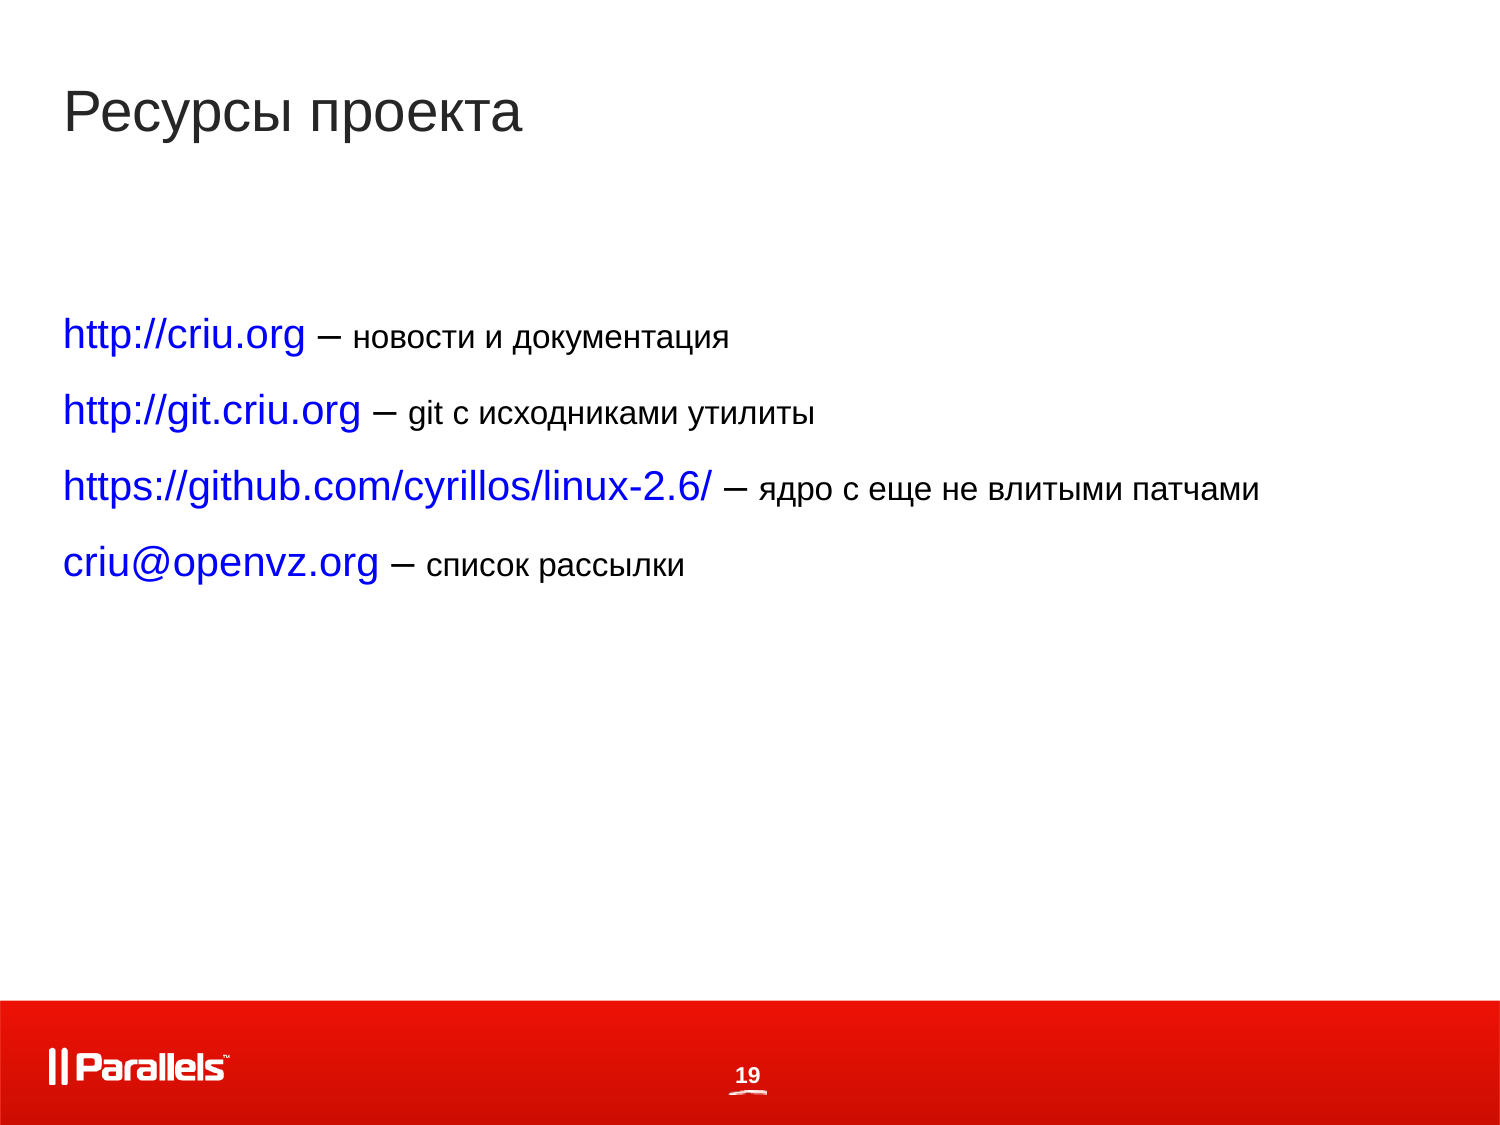

# Ресурсы проекта
http://criu.org – новости и документация
http://git.criu.org – git с исходниками утилиты
https://github.com/cyrillos/linux-2.6/ – ядро с еще не влитыми патчами
criu@openvz.org – список рассылки